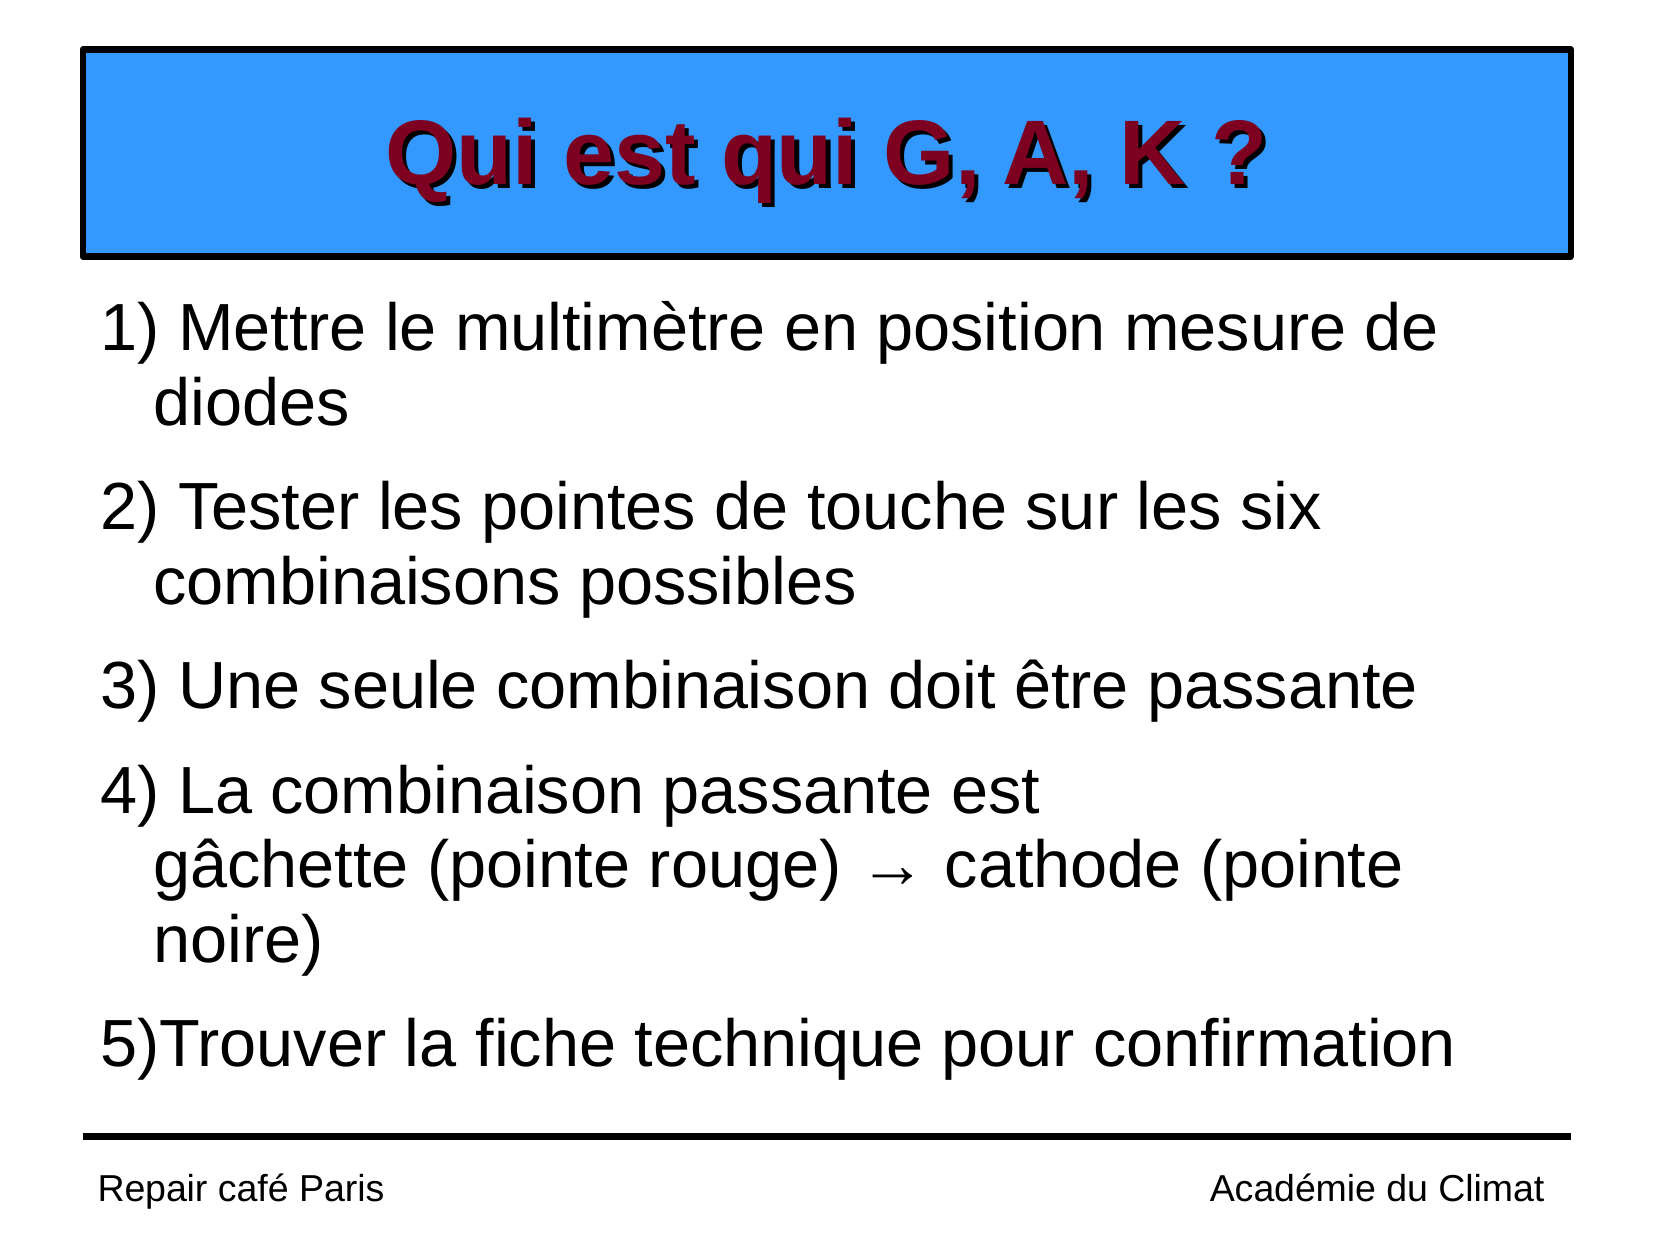

# Qui est qui G, A, K ?
 Mettre le multimètre en position mesure de diodes
 Tester les pointes de touche sur les six combinaisons possibles
 Une seule combinaison doit être passante
 La combinaison passante est
gâchette (pointe rouge) → cathode (pointe noire)
Trouver la fiche technique pour confirmation
Repair café Paris	Académie du Climat